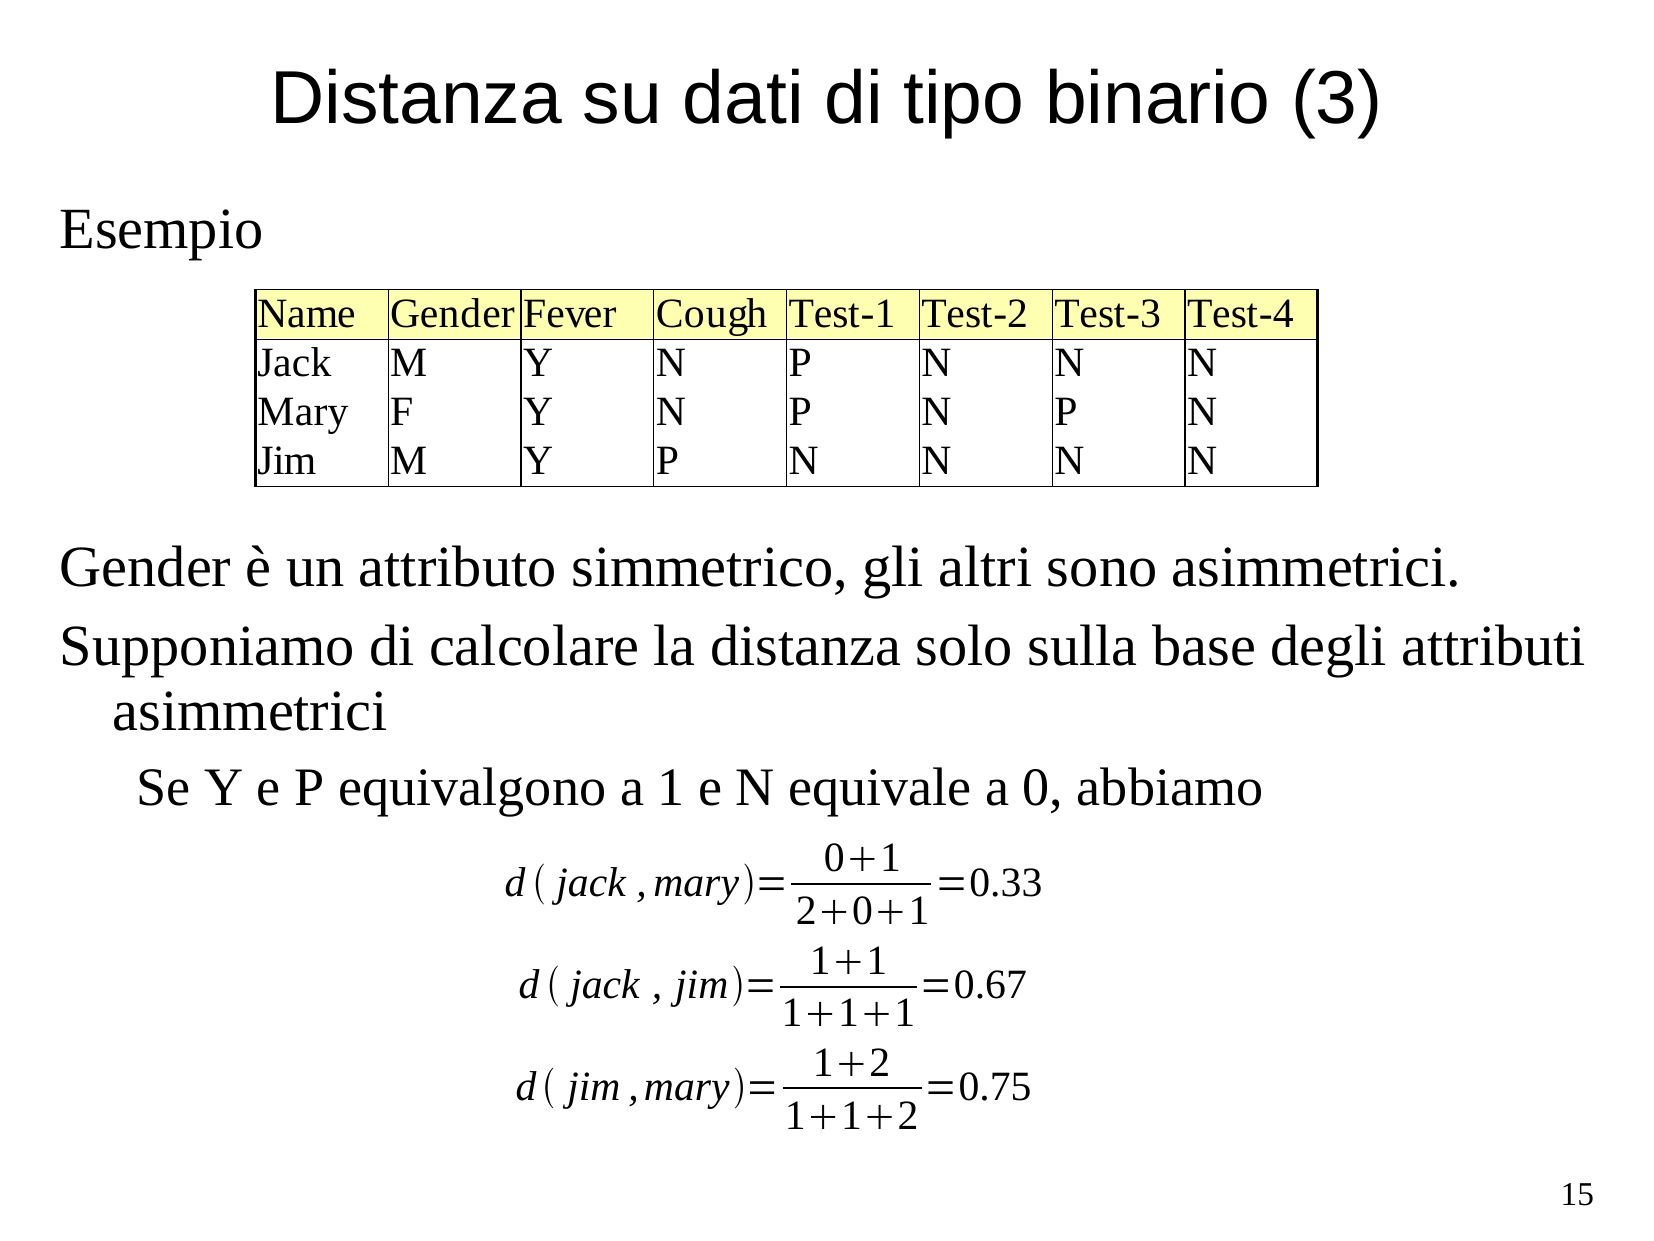

# Distanza su dati di tipo binario (3)
Esempio
Gender è un attributo simmetrico, gli altri sono asimmetrici.
Supponiamo di calcolare la distanza solo sulla base degli attributi asimmetrici
Se Y e P equivalgono a 1 e N equivale a 0, abbiamo